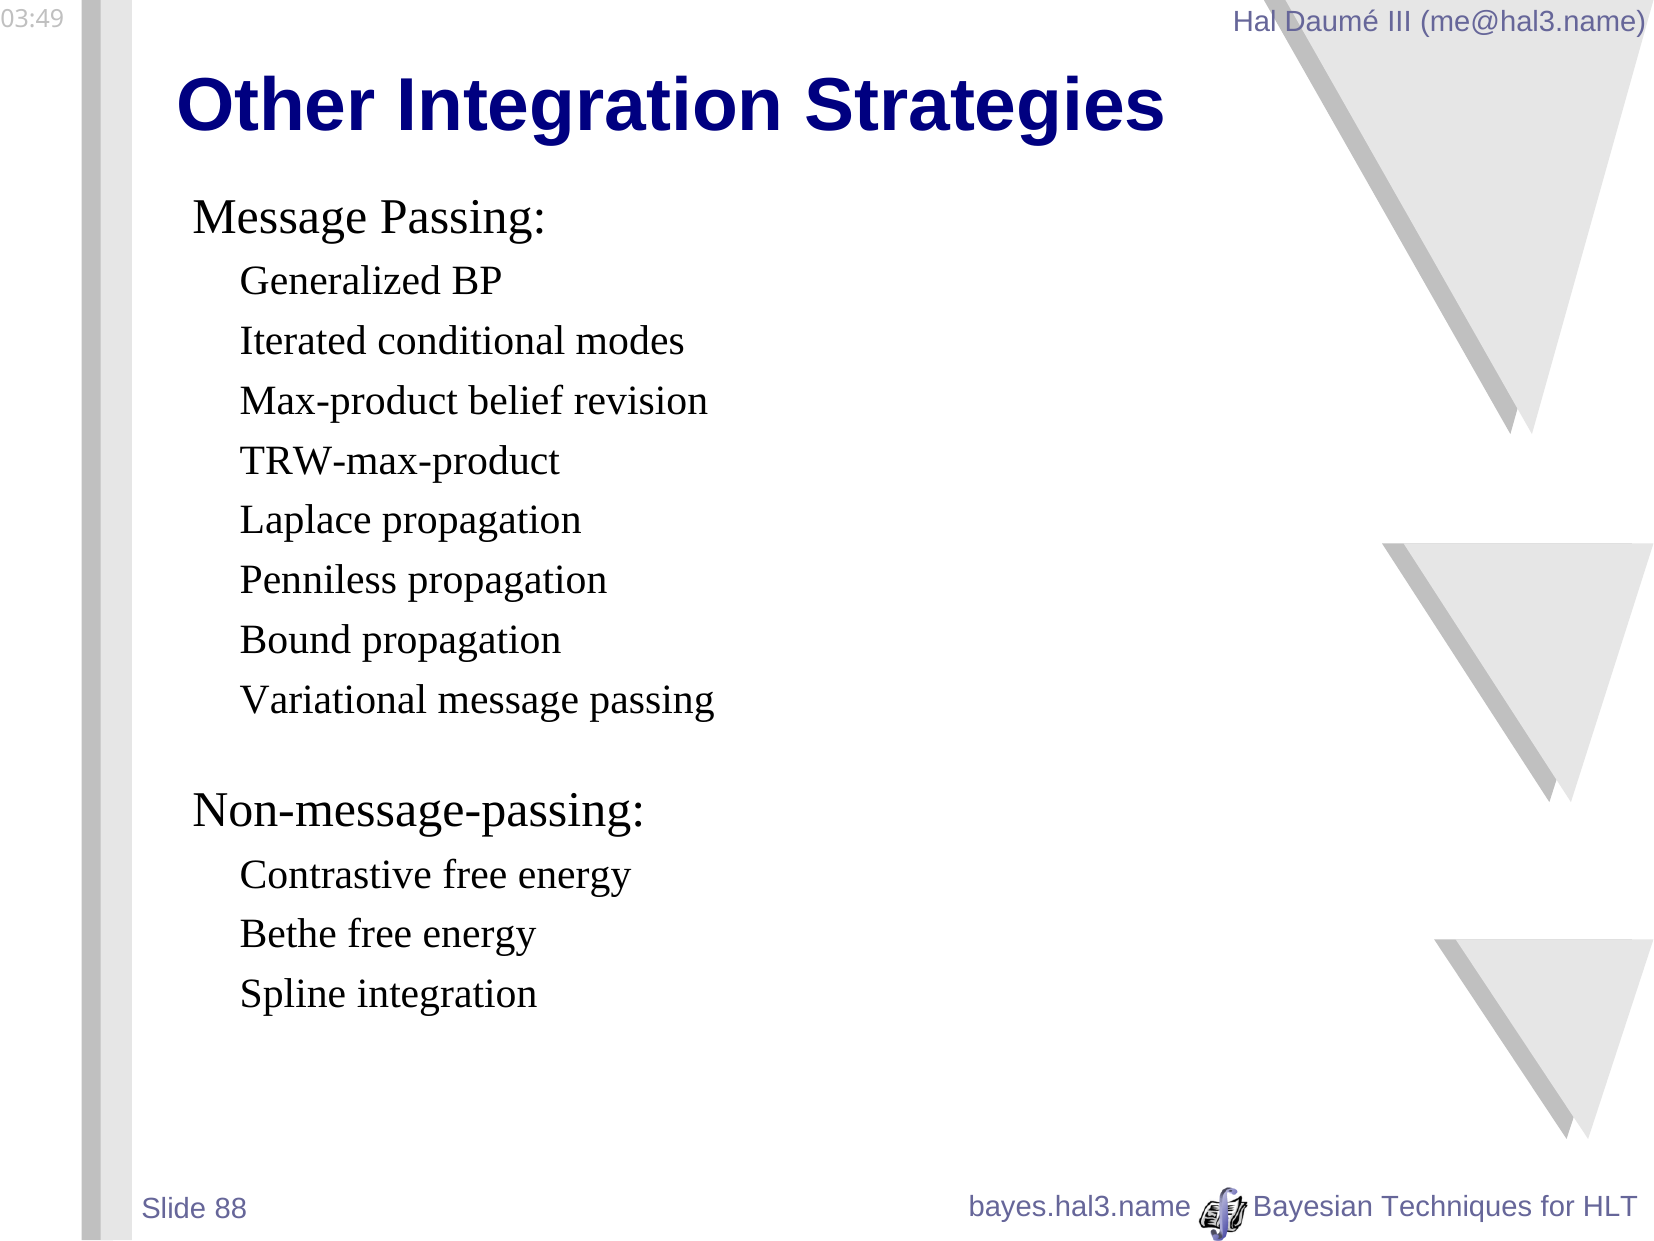

# Other Integration Strategies
Message Passing:
Generalized BP
Iterated conditional modes
Max-product belief revision
TRW-max-product
Laplace propagation
Penniless propagation
Bound propagation
Variational message passing
Non-message-passing:
Contrastive free energy
Bethe free energy
Spline integration